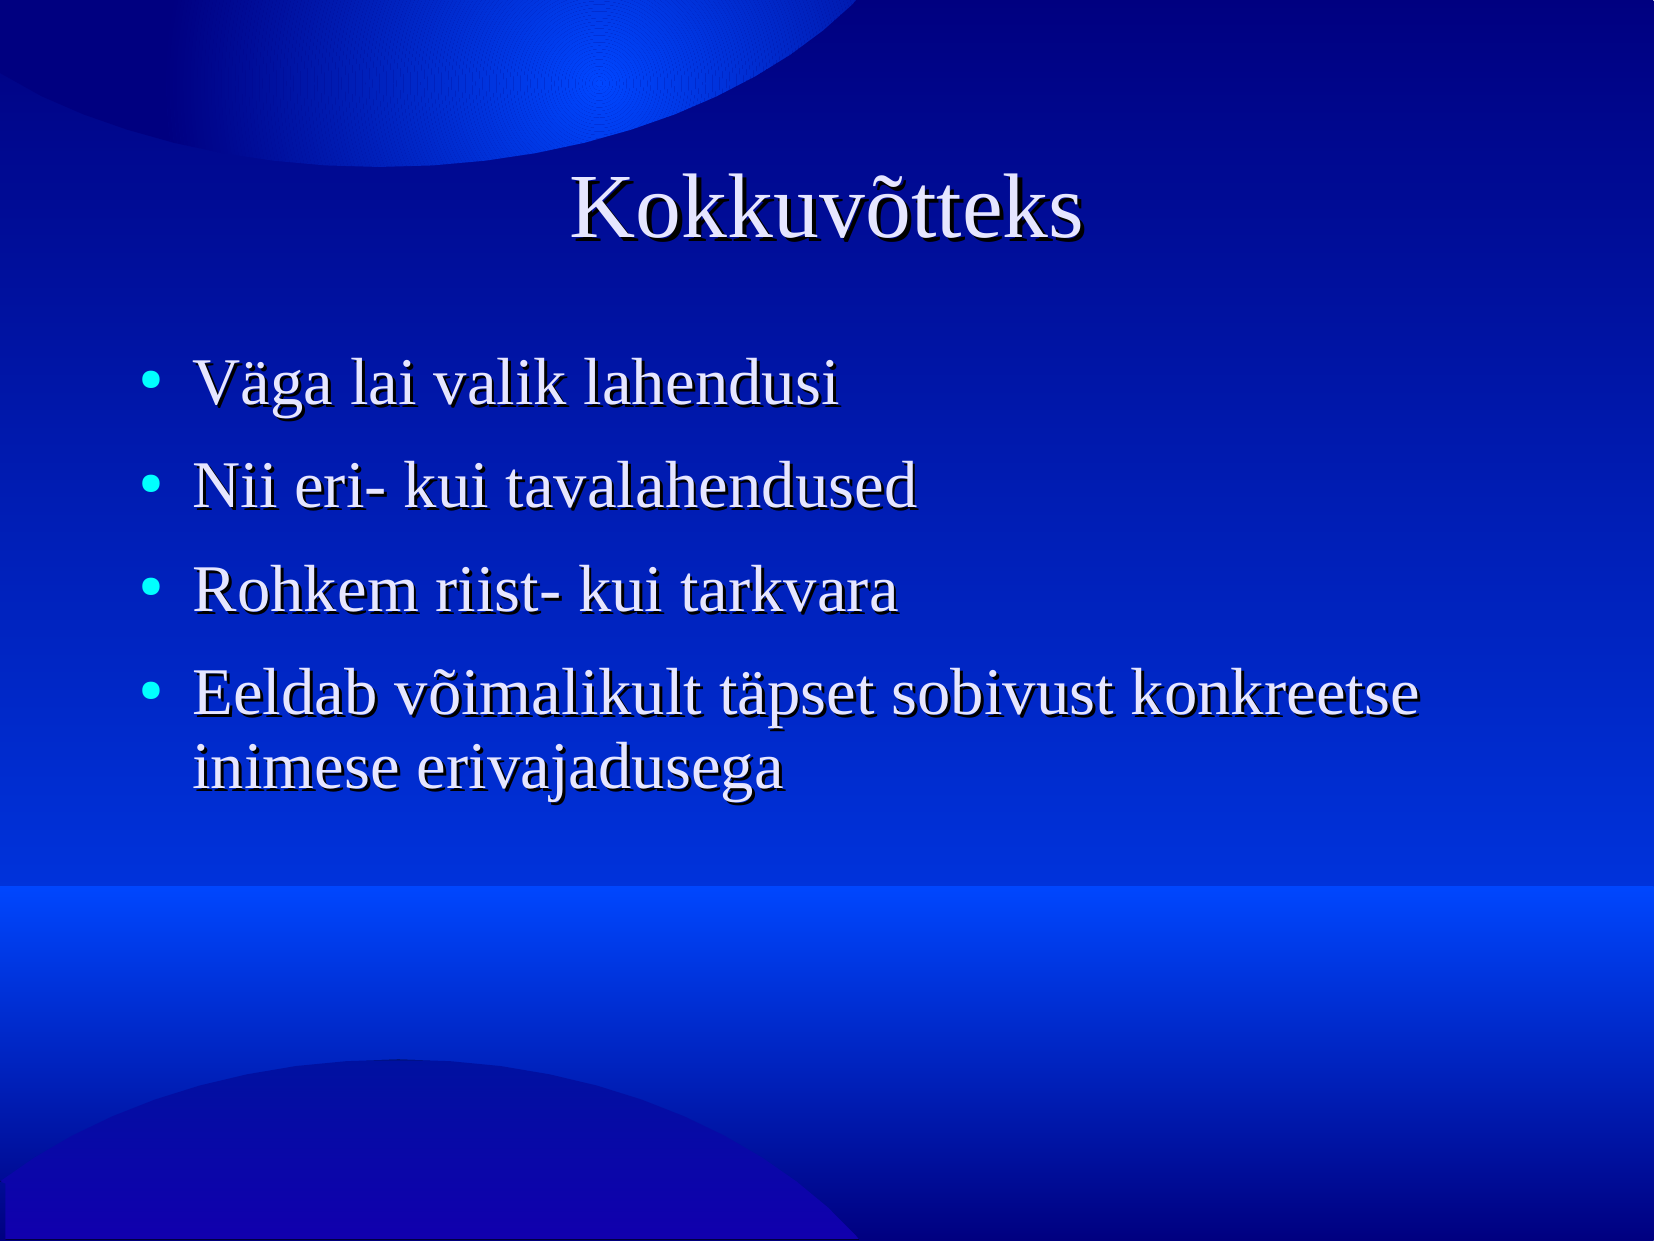

# Kokkuvõtteks
Väga lai valik lahendusi
Nii eri- kui tavalahendused
Rohkem riist- kui tarkvara
Eeldab võimalikult täpset sobivust konkreetse inimese erivajadusega